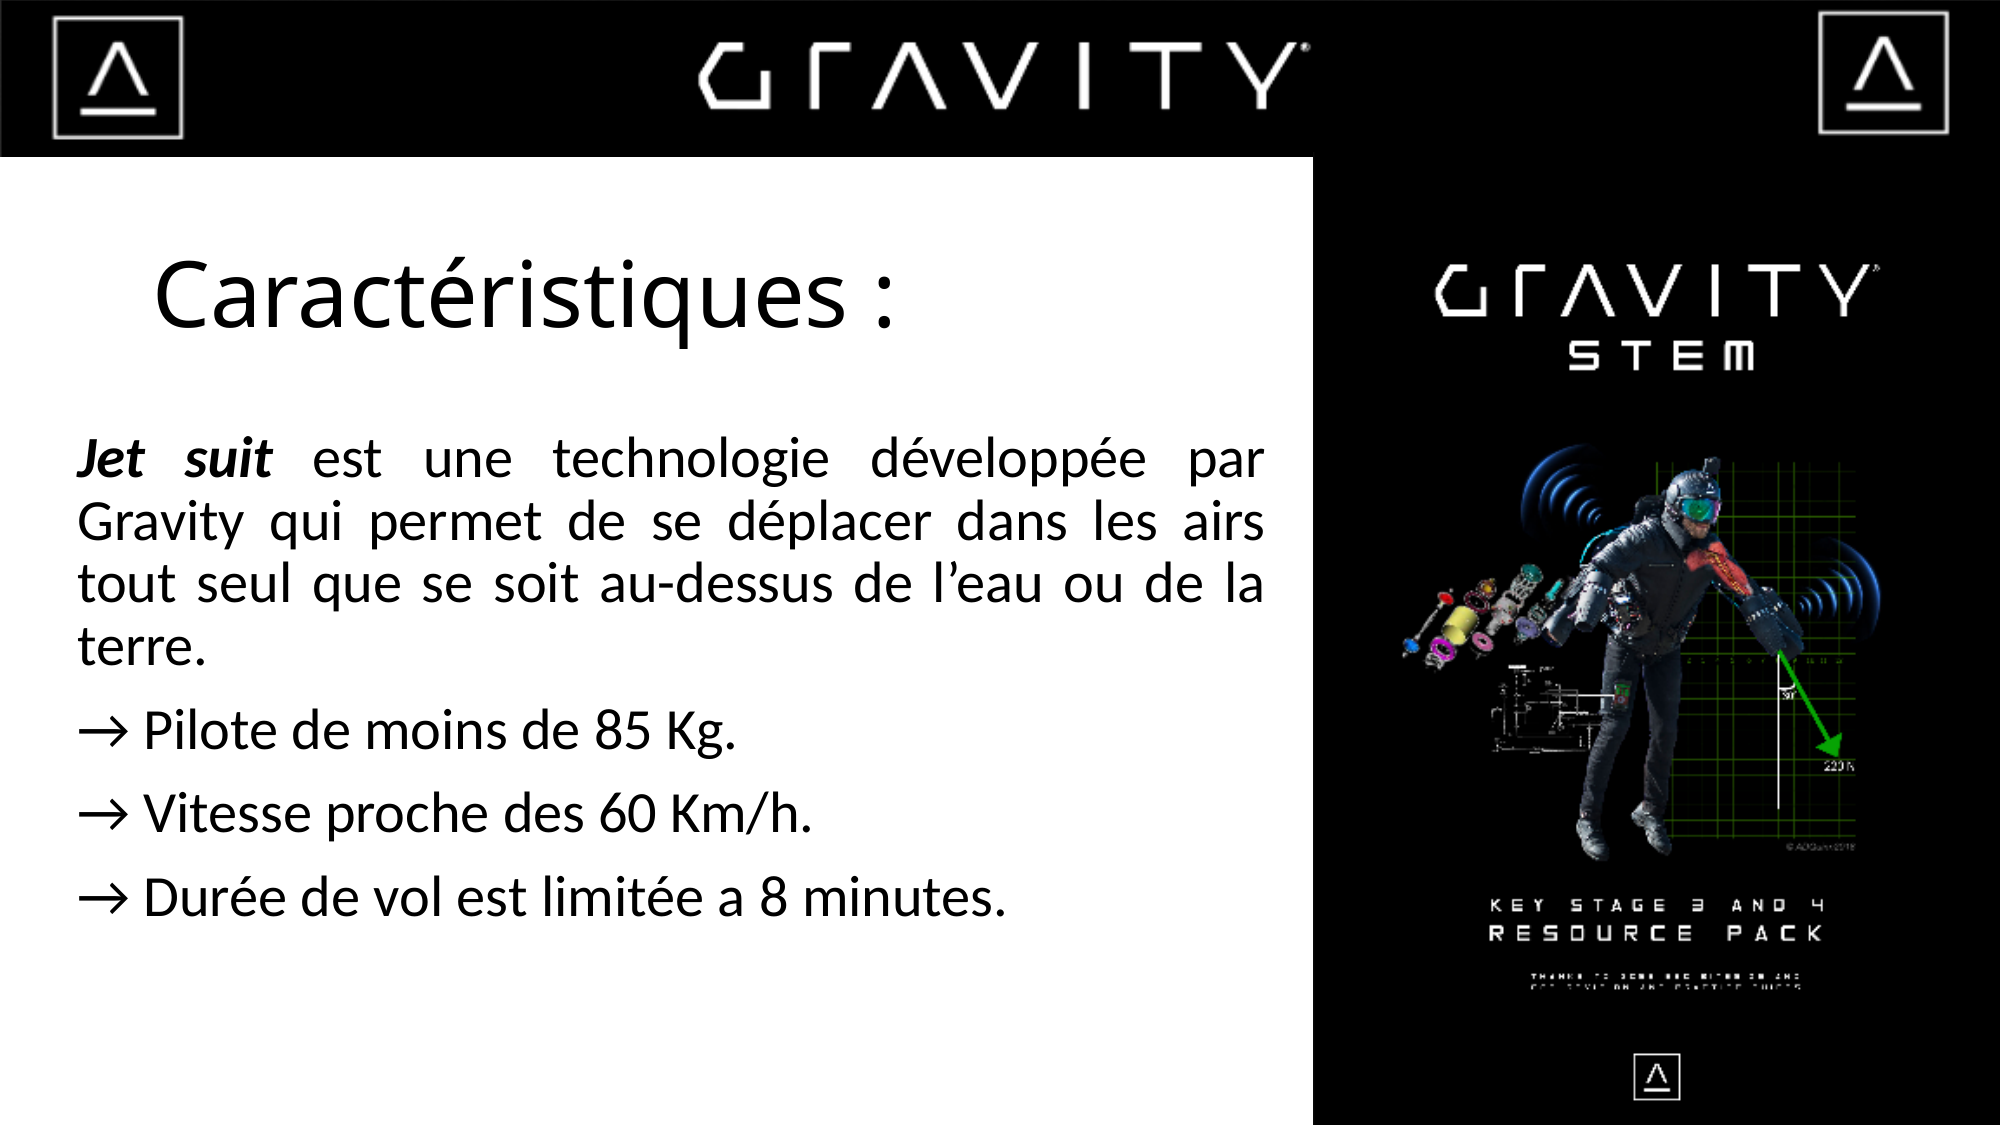

Caractéristiques :
Jet suit est une technologie développée par Gravity qui permet de se déplacer dans les airs tout seul que se soit au-dessus de l’eau ou de la terre.
→ Pilote de moins de 85 Kg.
→ Vitesse proche des 60 Km/h.
→ Durée de vol est limitée a 8 minutes.